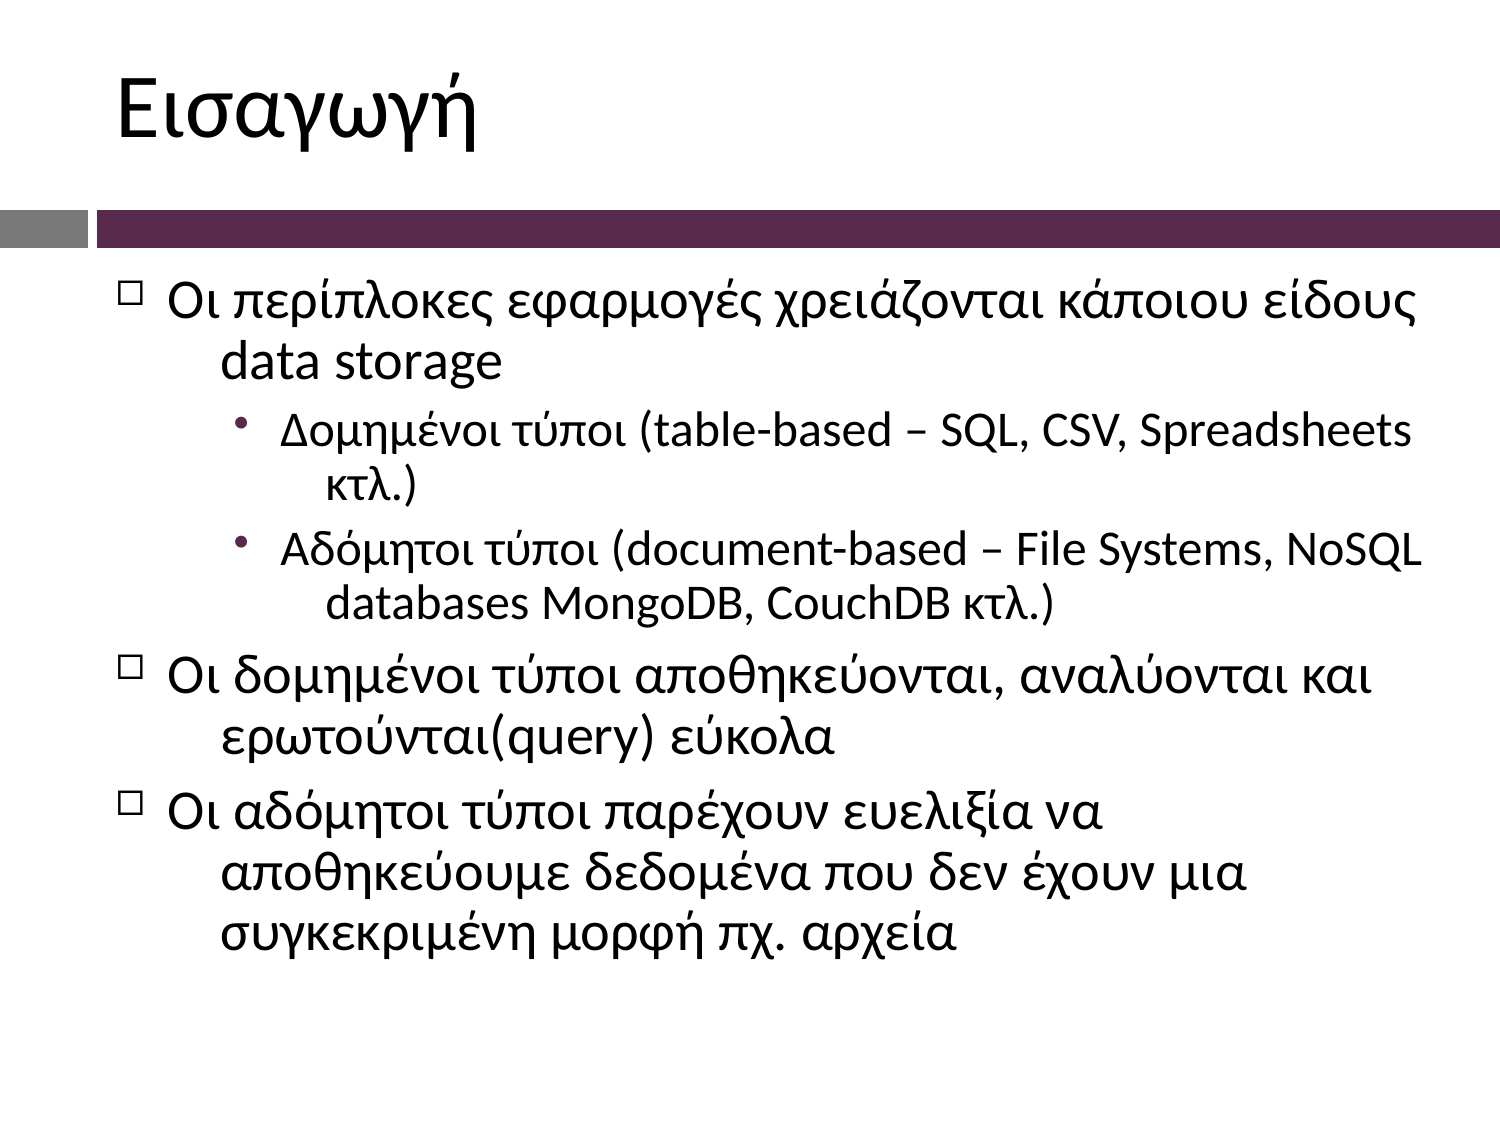

# Εισαγωγή
Οι περίπλοκες εφαρμογές χρειάζονται κάποιου είδους data storage
Δομημένοι τύποι (table-based – SQL, CSV, Spreadsheets κτλ.)
Αδόμητοι τύποι (document-based – File Systems, NoSQL databases MongoDB, CouchDB κτλ.)
Οι δομημένοι τύποι αποθηκεύονται, αναλύονται και ερωτούνται(query) εύκολα
Οι αδόμητοι τύποι παρέχουν ευελιξία να αποθηκεύουμε δεδομένα που δεν έχουν μια συγκεκριμένη μορφή πχ. αρχεία